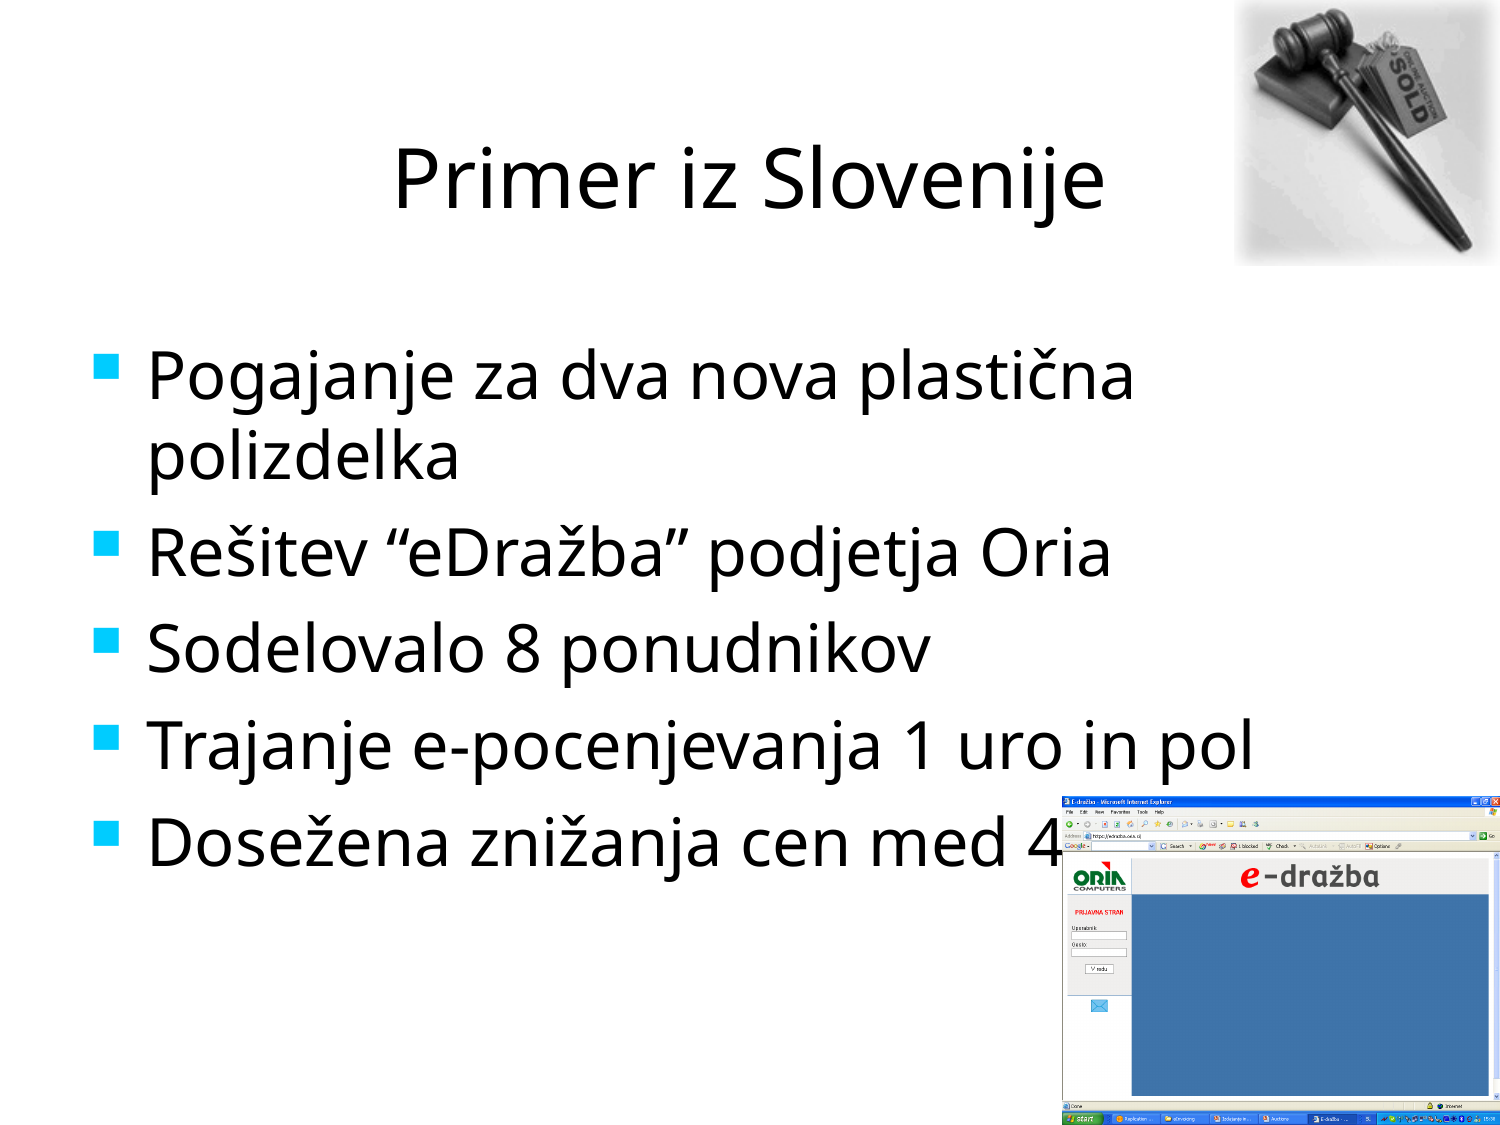

# Primer iz Slovenije
Pogajanje za dva nova plastična polizdelka
Rešitev “eDražba” podjetja Oria
Sodelovalo 8 ponudnikov
Trajanje e-pocenjevanja 1 uro in pol
Dosežena znižanja cen med 4 – 30%